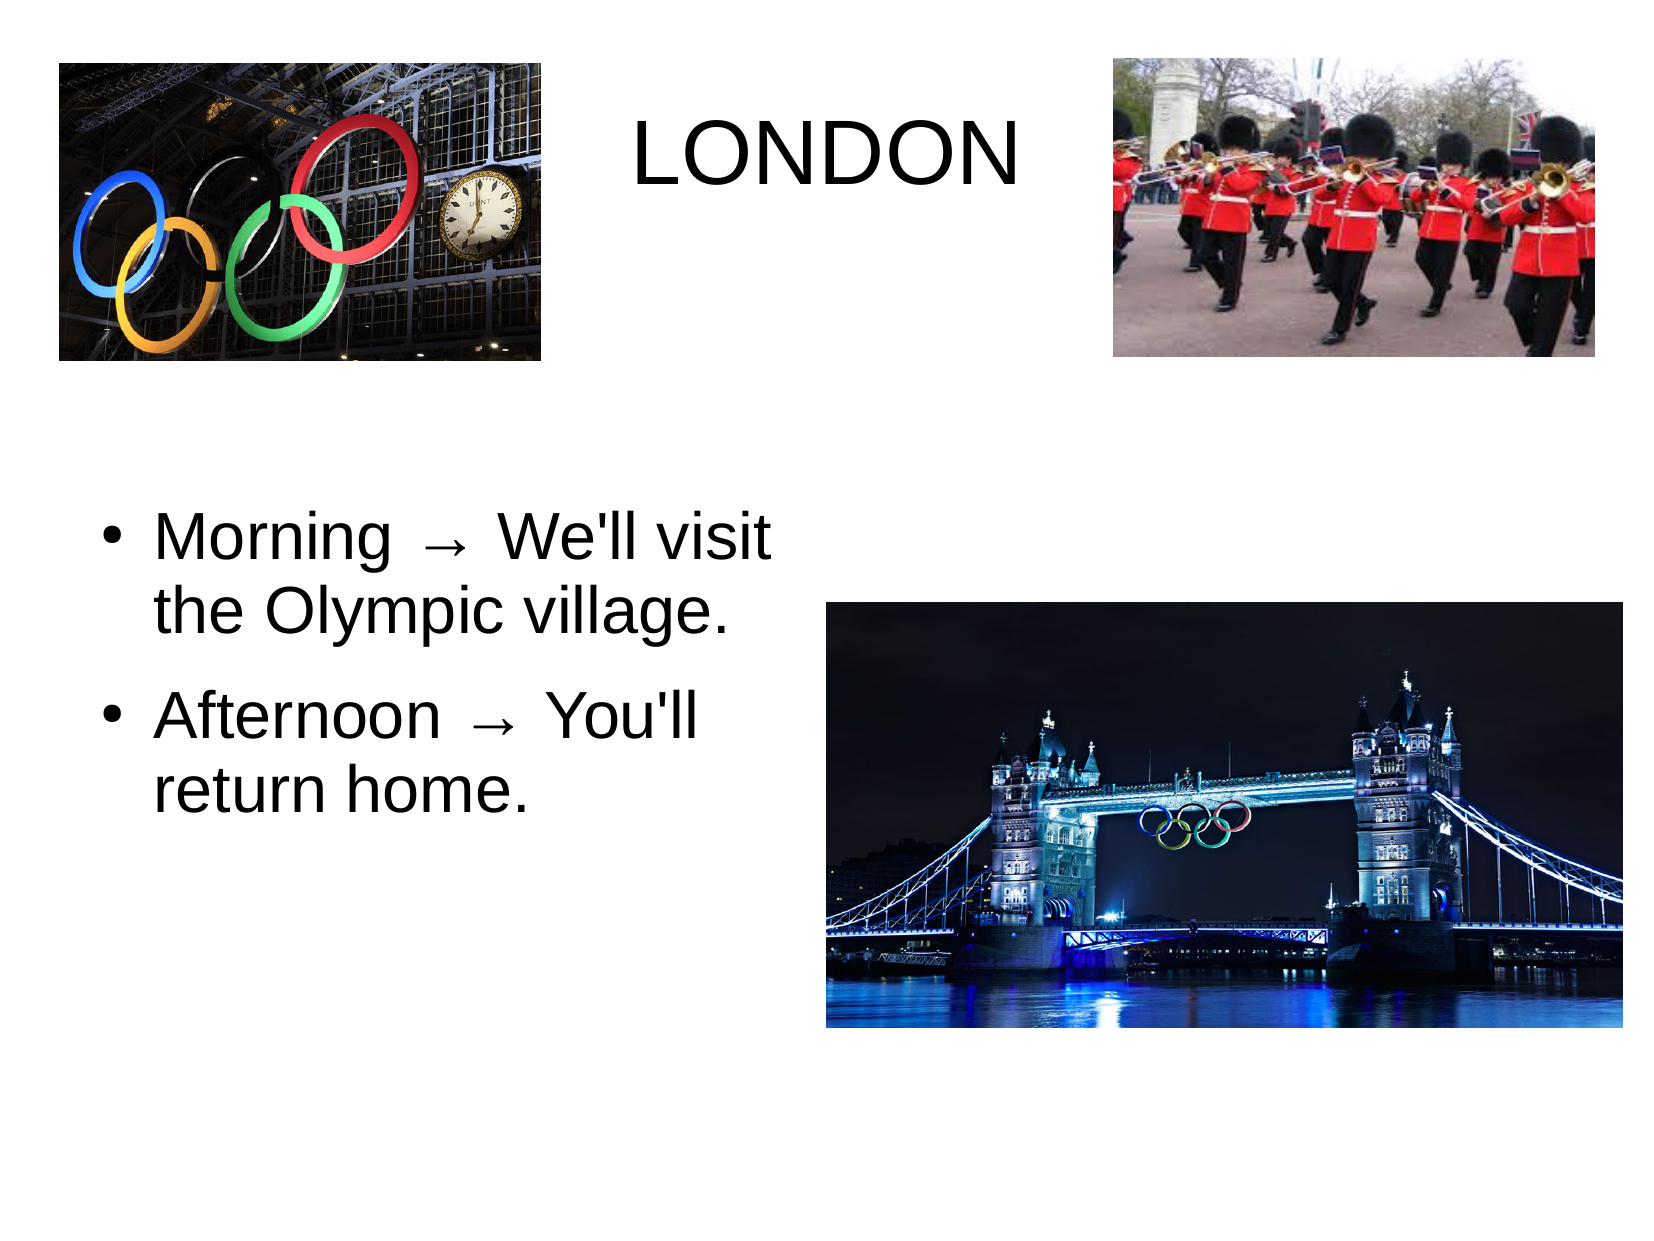

# LONDON
Morning → We'll visit the Olympic village.
Afternoon → You'll return home.